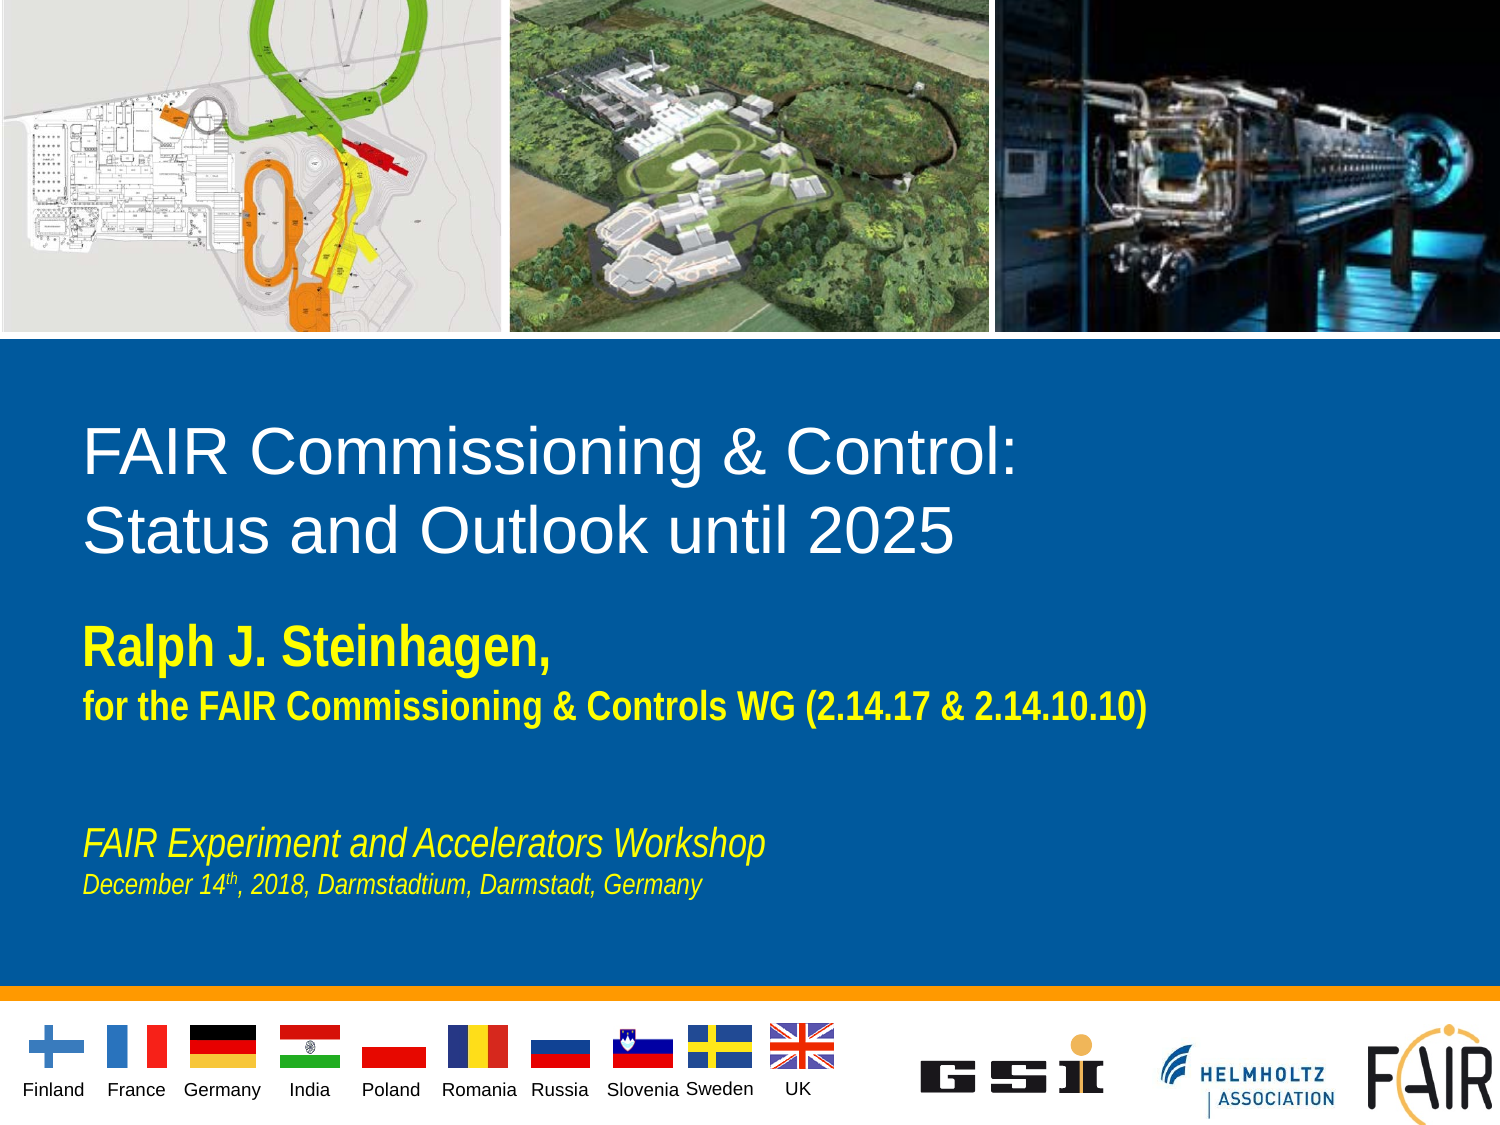

FAIR Commissioning & Control:
Status and Outlook until 2025
Ralph J. Steinhagen,
for the FAIR Commissioning & Controls WG (2.14.17 & 2.14.10.10)
FAIR Experiment and Accelerators Workshop
December 14th, 2018, Darmstadtium, Darmstadt, Germany
UK
Sweden
Slovenia
Finland
Russia
France
Germany
India
Poland
Romania